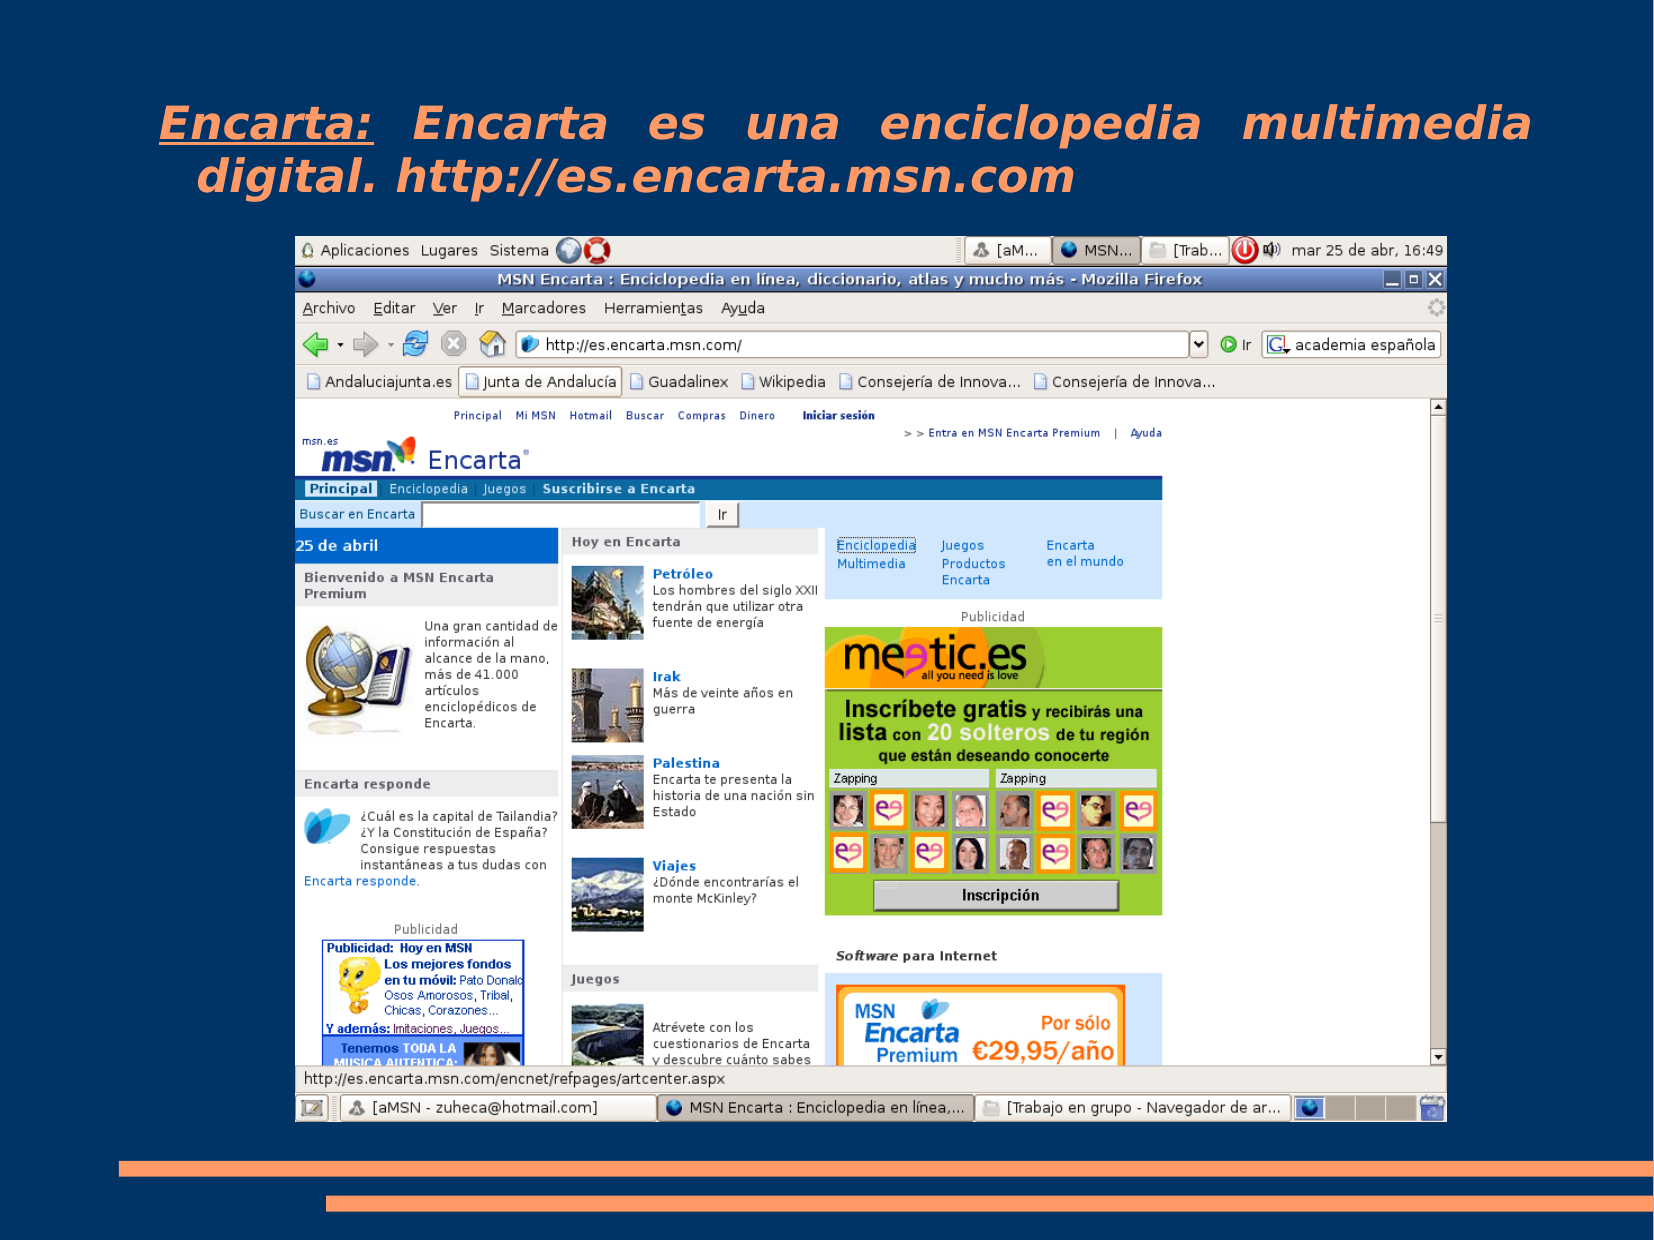

# Encarta: Encarta es una enciclopedia multimedia digital. http://es.encarta.msn.com